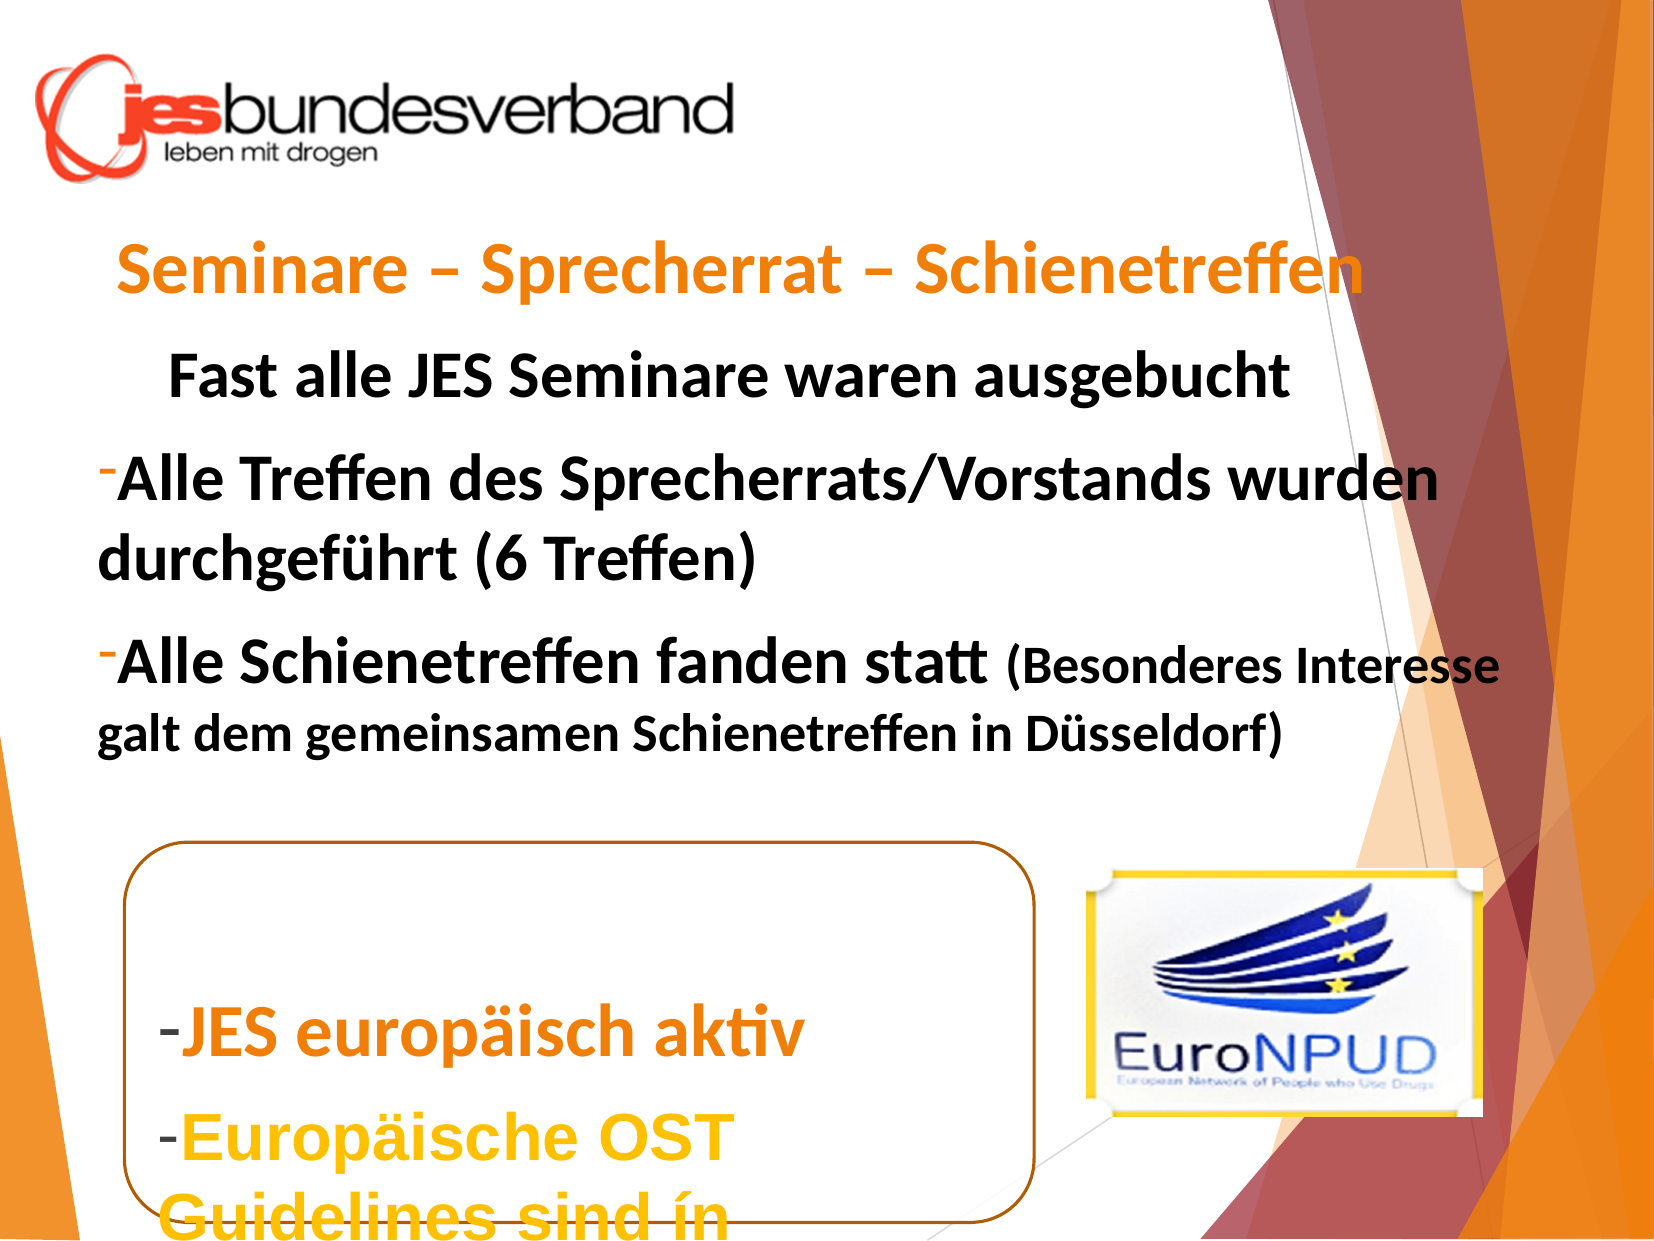

Seminare – Sprecherrat – Schienetreffen
	Fast alle JES Seminare waren ausgebucht
Alle Treffen des Sprecherrats/Vorstands wurden durchgeführt (6 Treffen)
Alle Schienetreffen fanden statt (Besonderes Interesse galt dem gemeinsamen Schienetreffen in Düsseldorf)
JES europäisch aktiv
Europäische OST Guidelines sind ín Vorbereitung (Claudia)